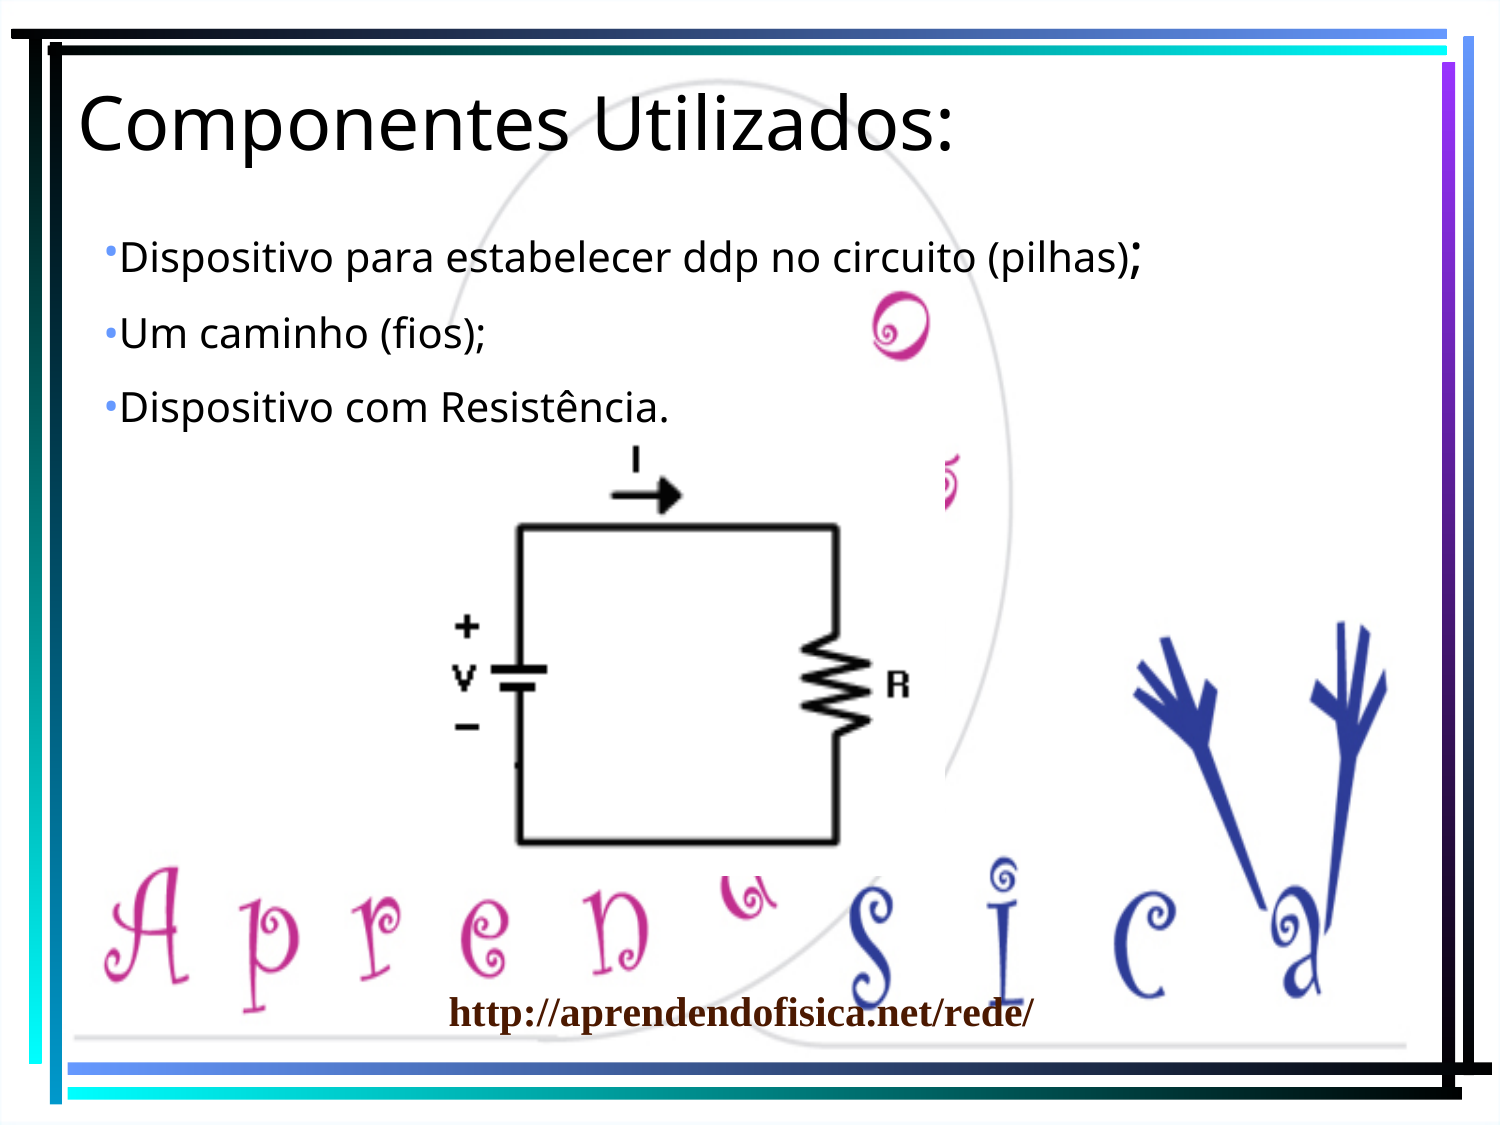

# Componentes Utilizados:
Dispositivo para estabelecer ddp no circuito (pilhas);
Um caminho (fios);
Dispositivo com Resistência.
 http://aprendendofisica.net/rede/